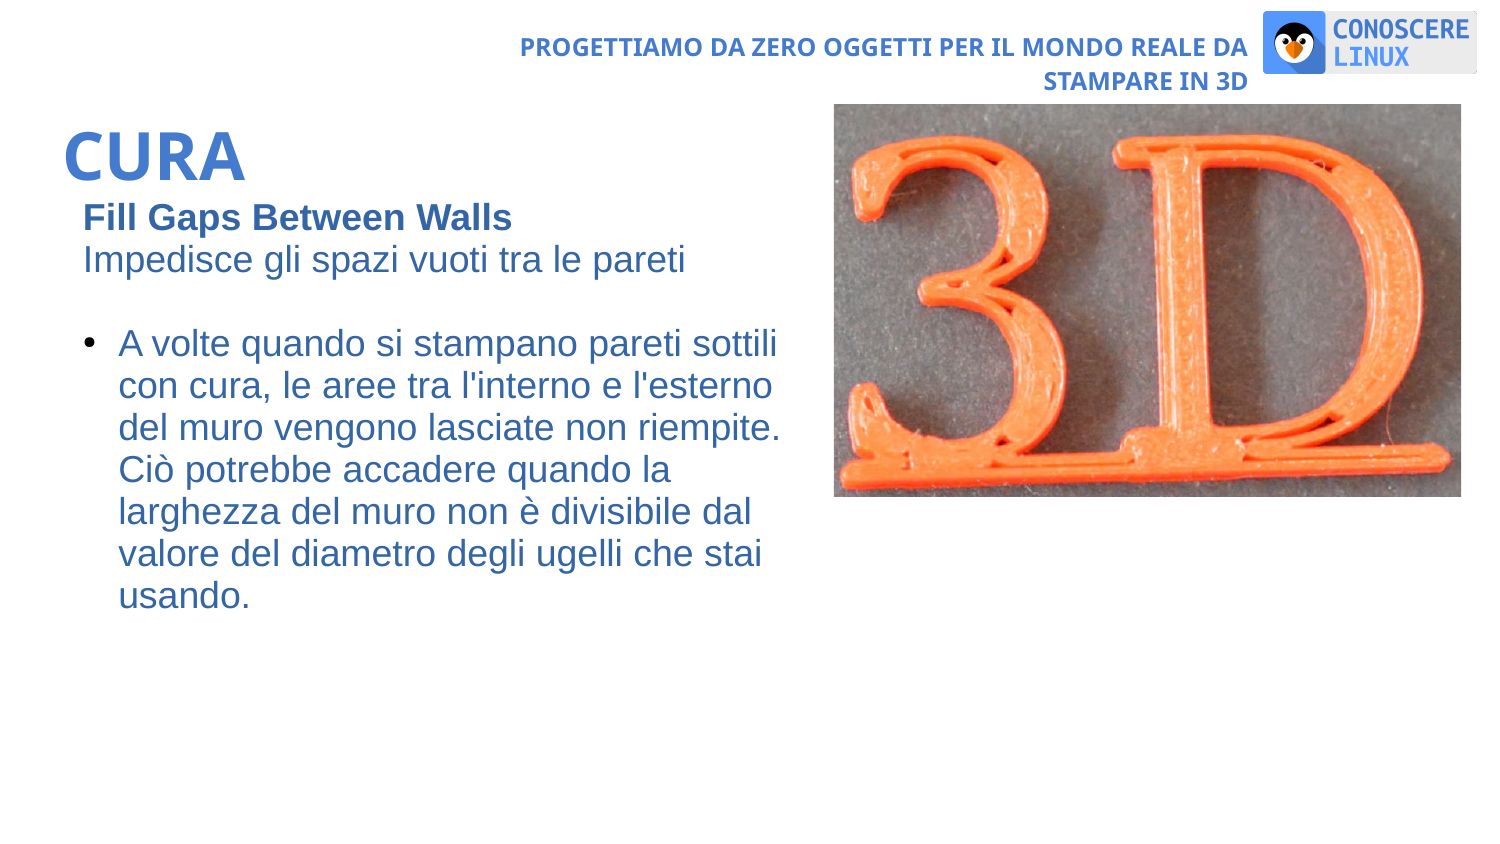

PROGETTIAMO DA ZERO OGGETTI PER IL MONDO REALE DA STAMPARE IN 3D
CURA
Fill Gaps Between Walls
Impedisce gli spazi vuoti tra le pareti
A volte quando si stampano pareti sottili con cura, le aree tra l'interno e l'esterno del muro vengono lasciate non riempite. Ciò potrebbe accadere quando la larghezza del muro non è divisibile dal valore del diametro degli ugelli che stai usando.